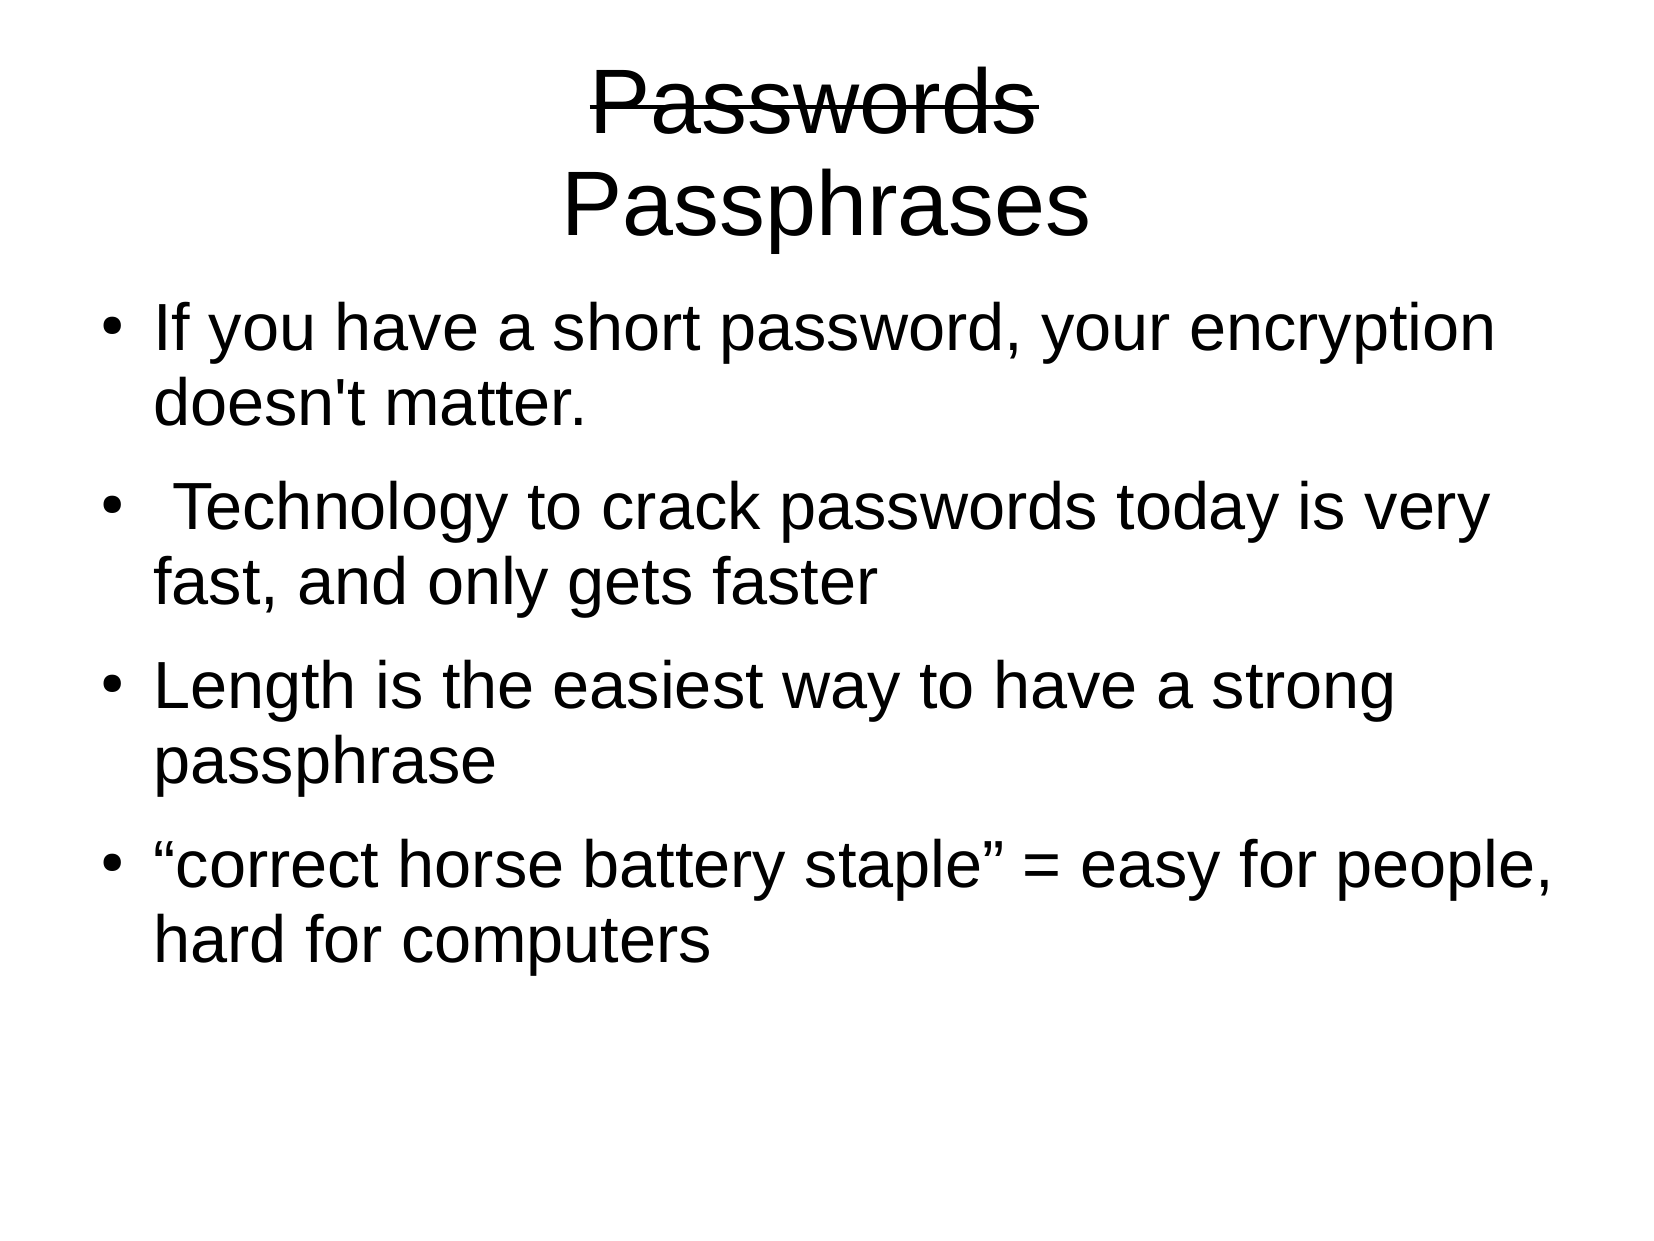

# Passwords Passphrases
If you have a short password, your encryption doesn't matter.
 Technology to crack passwords today is very fast, and only gets faster
Length is the easiest way to have a strong passphrase
“correct horse battery staple” = easy for people, hard for computers